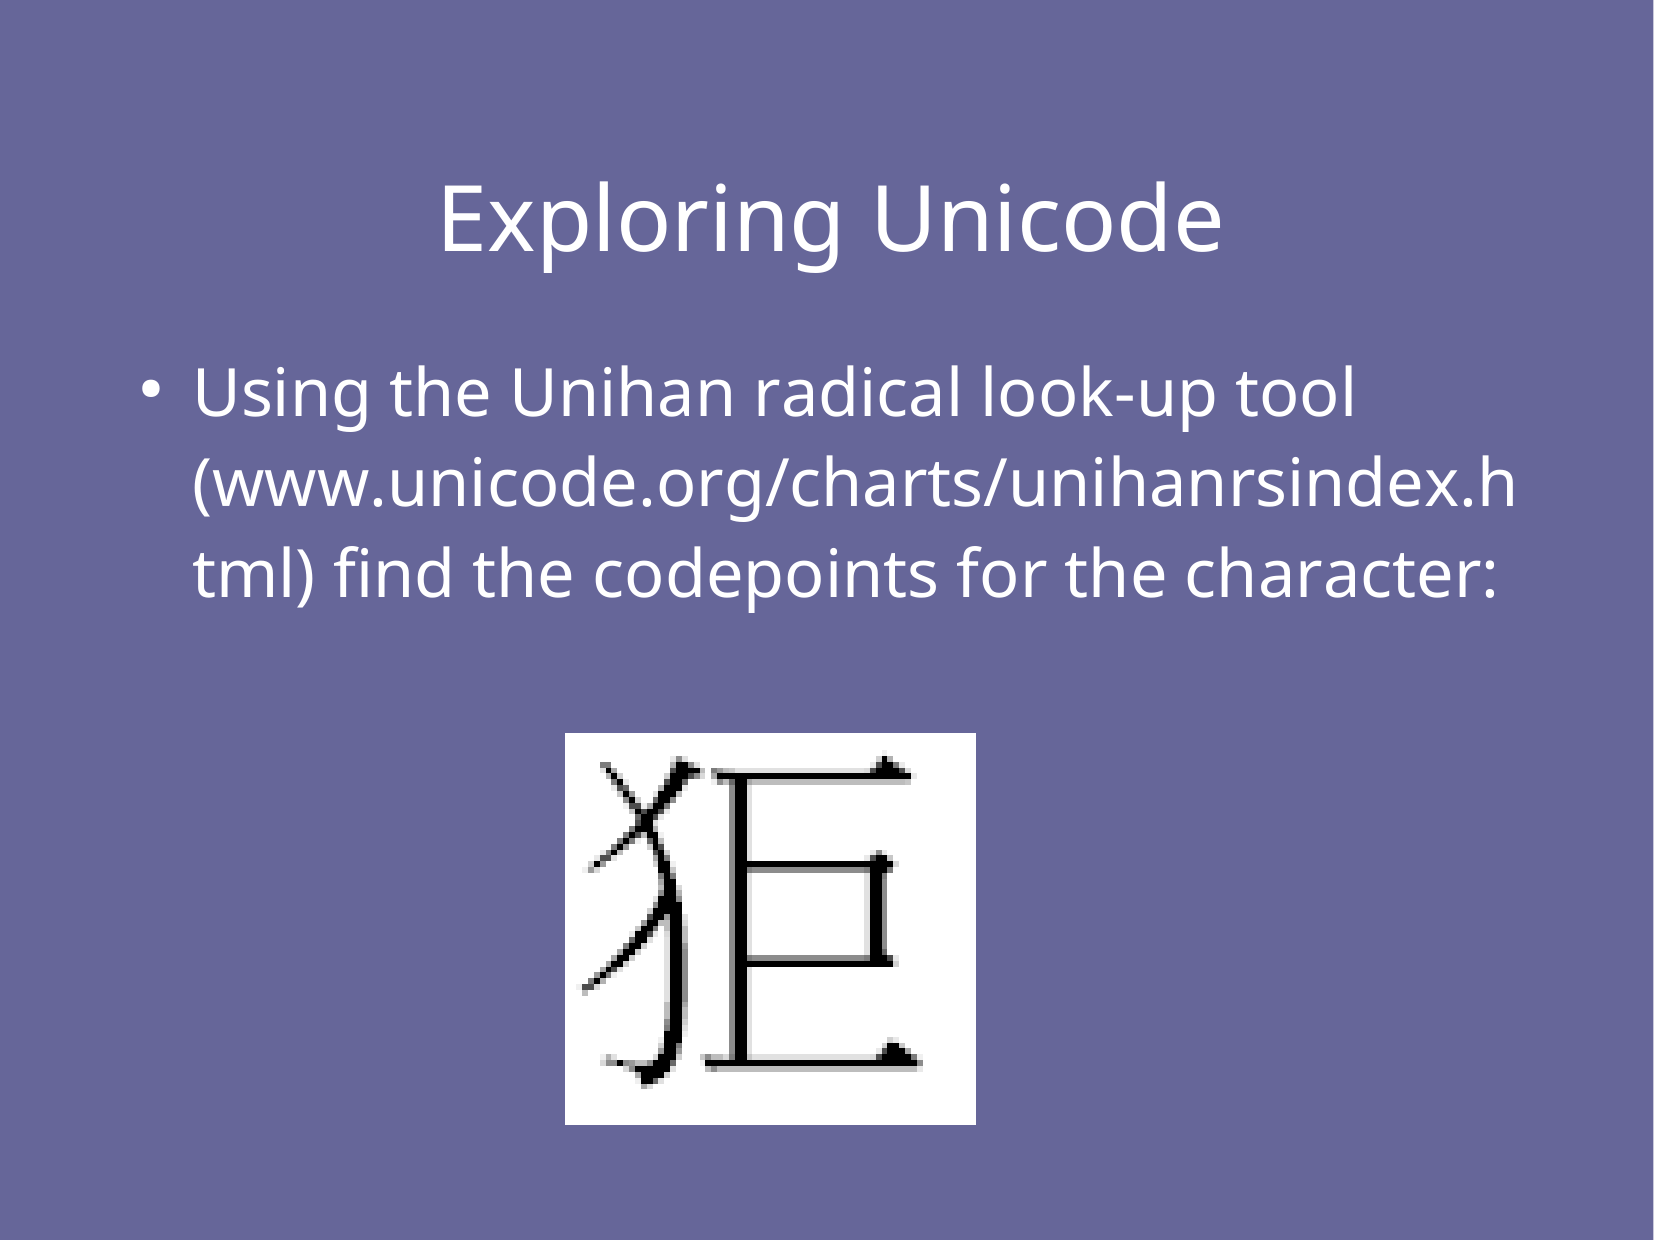

Exploring Unicode
# Using the Unihan radical look-up tool (www.unicode.org/charts/unihanrsindex.html) find the codepoints for the character: